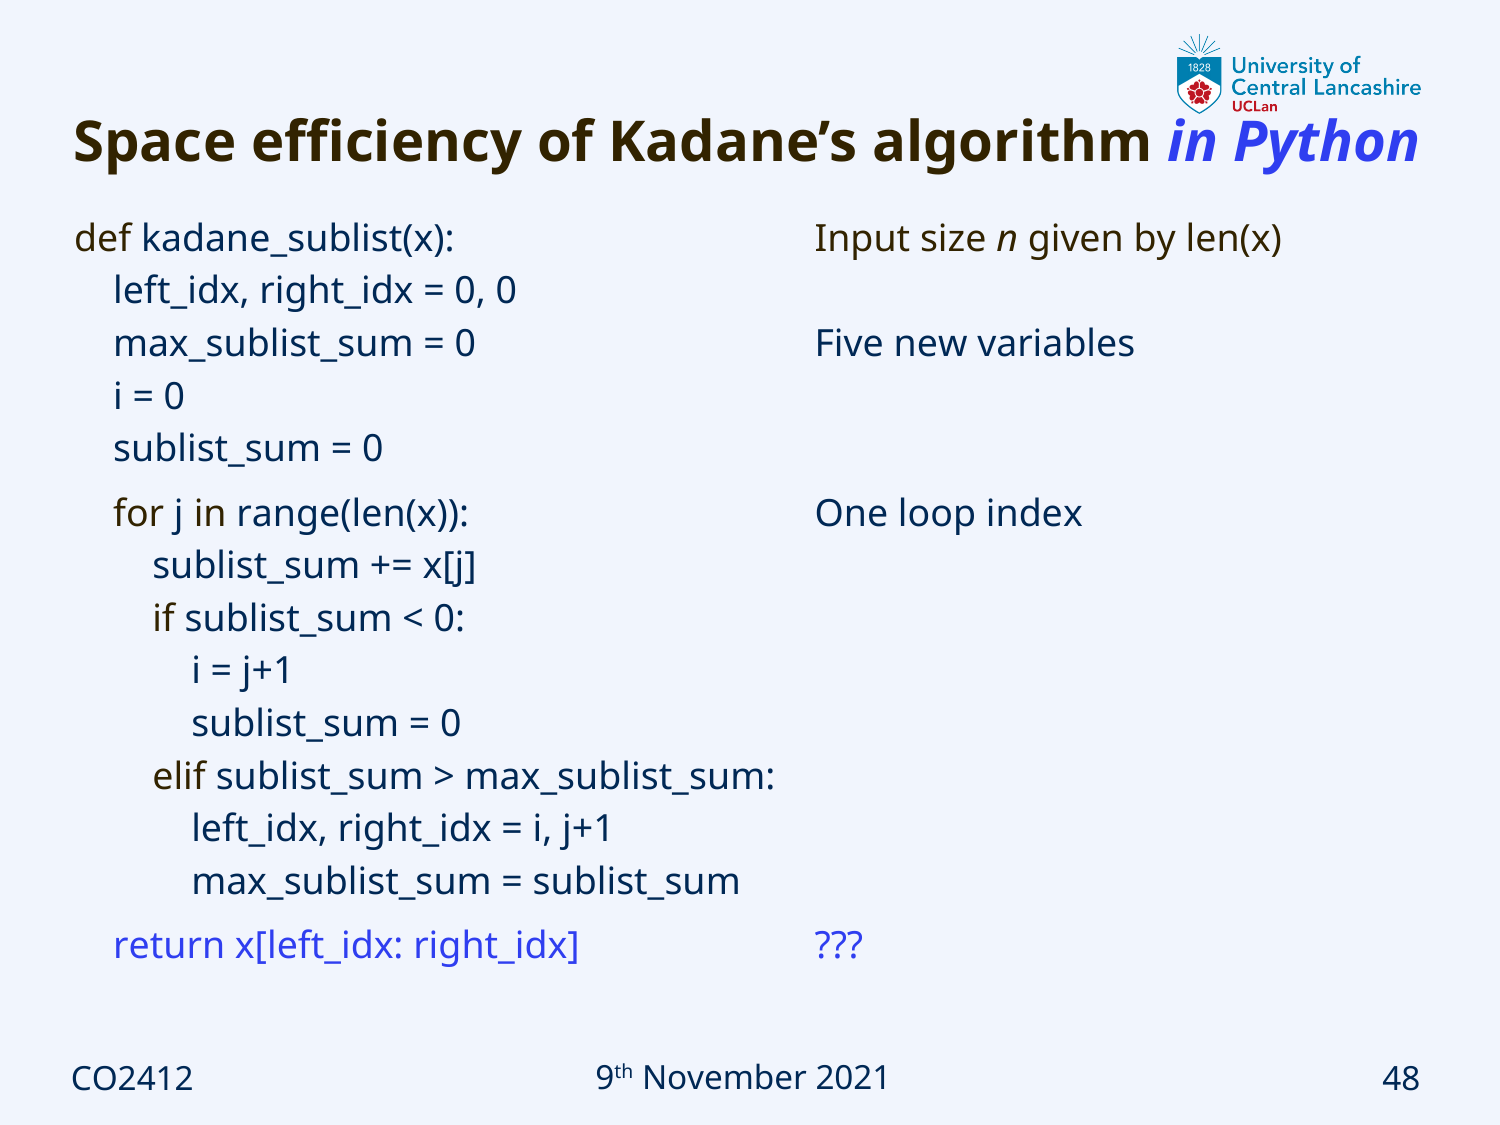

# Space efficiency of Kadane’s algorithm in Python
def kadane_sublist(x):
 left_idx, right_idx = 0, 0
 max_sublist_sum = 0
 i = 0
 sublist_sum = 0
 for j in range(len(x)):
 sublist_sum += x[j]
 if sublist_sum < 0:
 i = j+1
 sublist_sum = 0
 elif sublist_sum > max_sublist_sum:
 left_idx, right_idx = i, j+1
 max_sublist_sum = sublist_sum
 return x[left_idx: right_idx]
Input size n given by len(x)
Five new variables
One loop index
???